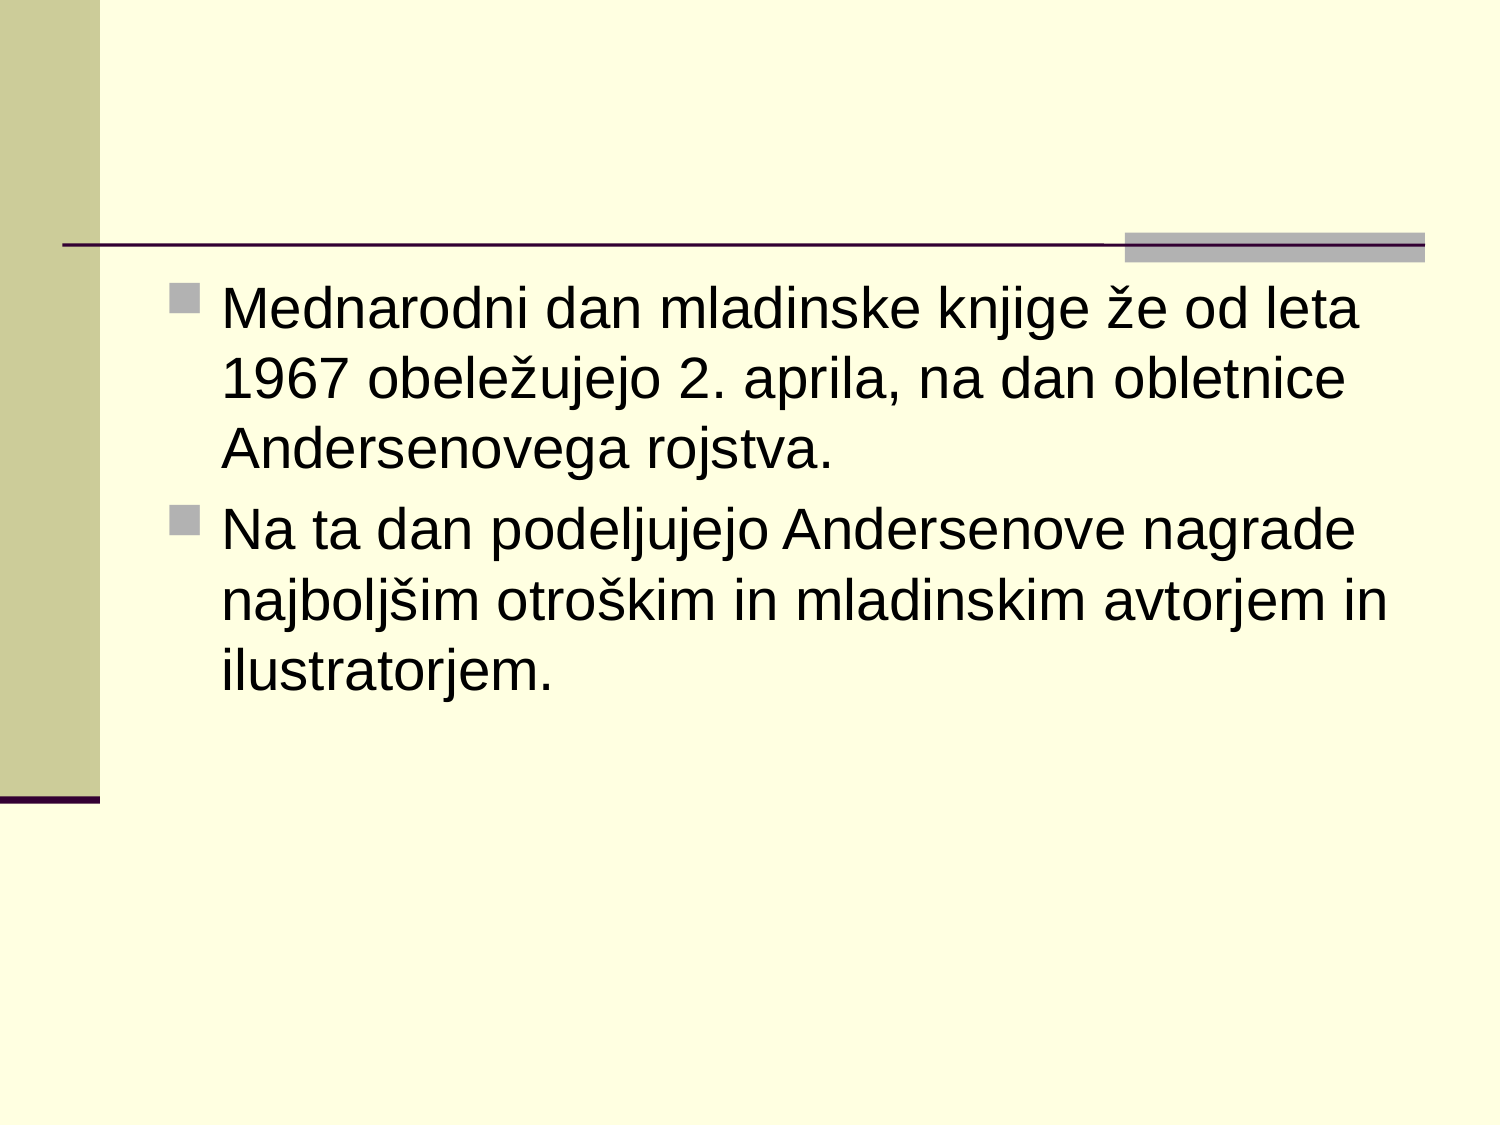

#
Mednarodni dan mladinske knjige že od leta 1967 obeležujejo 2. aprila, na dan obletnice Andersenovega rojstva.
Na ta dan podeljujejo Andersenove nagrade najboljšim otroškim in mladinskim avtorjem in ilustratorjem.